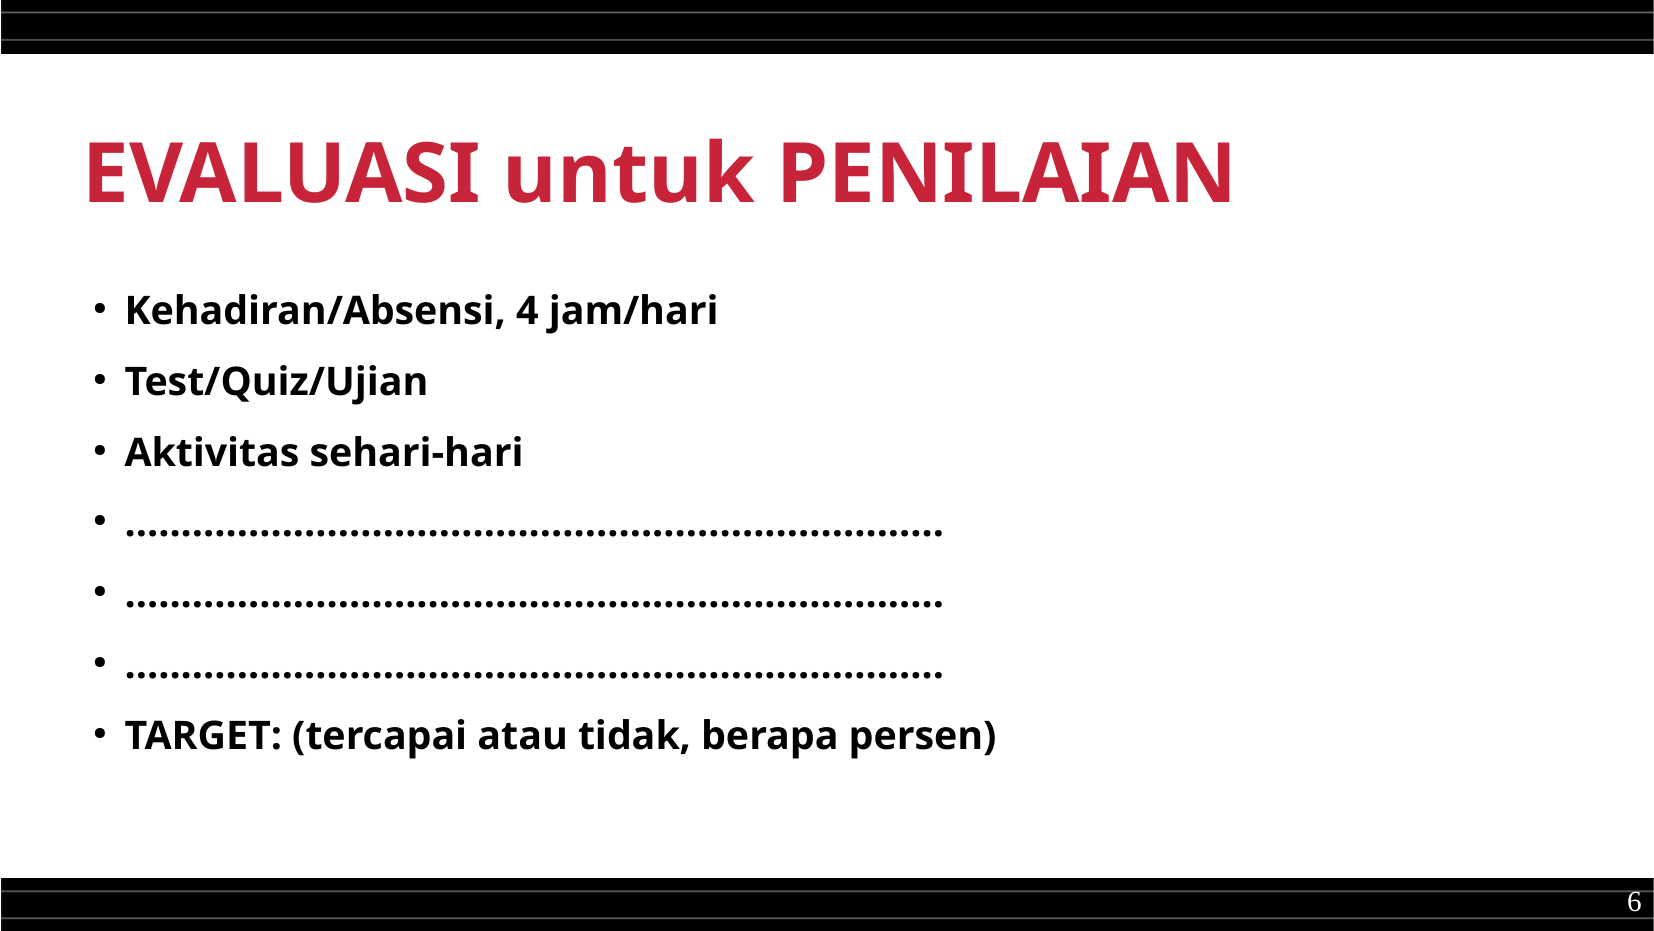

# EVALUASI untuk PENILAIAN
Kehadiran/Absensi, 4 jam/hari
Test/Quiz/Ujian
Aktivitas sehari-hari
.........................................................................
.........................................................................
.........................................................................
TARGET: (tercapai atau tidak, berapa persen)